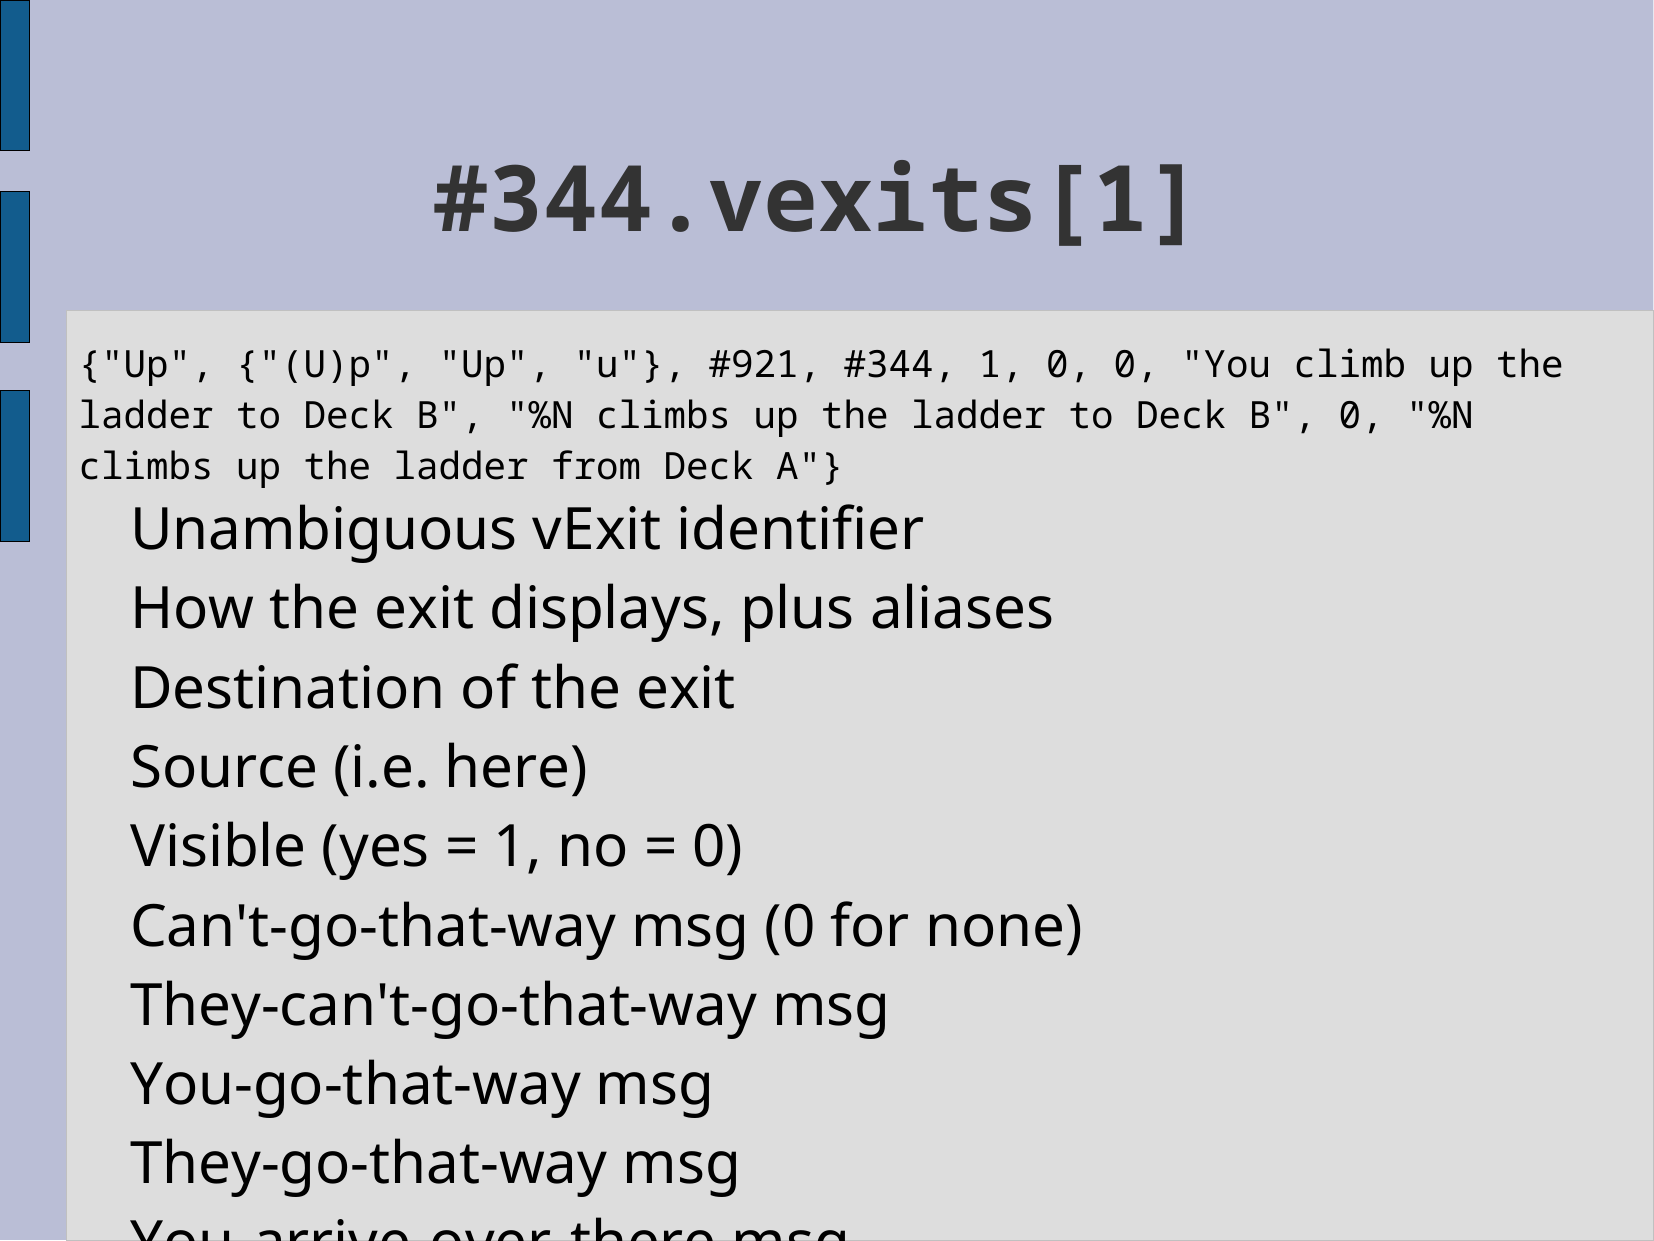

# #344.vexits[1]
{"Up", {"(U)p", "Up", "u"}, #921, #344, 1, 0, 0, "You climb up the ladder to Deck B", "%N climbs up the ladder to Deck B", 0, "%N climbs up the ladder from Deck A"}
Unambiguous vExit identifier
How the exit displays, plus aliases
Destination of the exit
Source (i.e. here)
Visible (yes = 1, no = 0)
Can't-go-that-way msg (0 for none)
They-can't-go-that-way msg
You-go-that-way msg
They-go-that-way msg
You-arrive-over-there msg
They-arrive-over-here msg